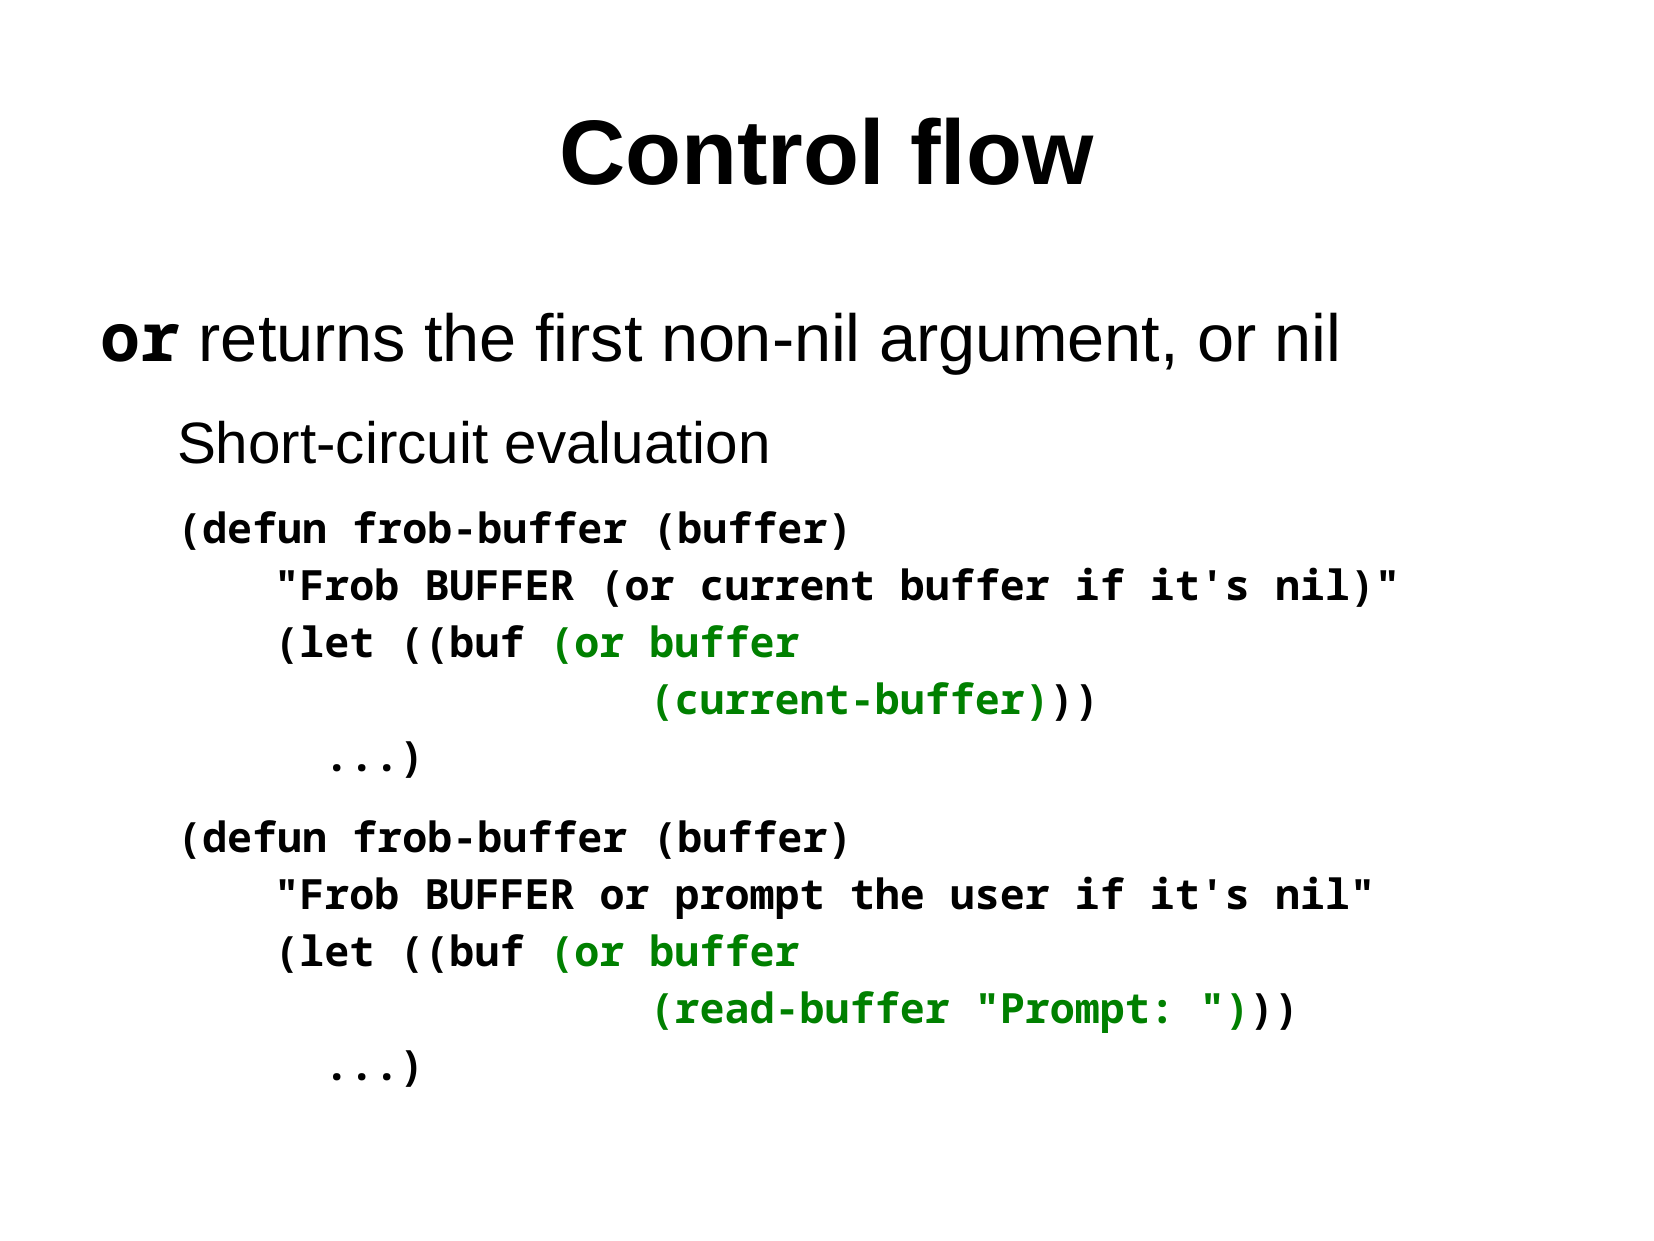

# Control flow
or returns the first non-nil argument, or nil
Short-circuit evaluation
(defun frob-buffer (buffer)
 "Frob BUFFER (or current buffer if it's nil)"
 (let ((buf (or buffer
 (current-buffer)))
 ...)
(defun frob-buffer (buffer)
 "Frob BUFFER or prompt the user if it's nil"
 (let ((buf (or buffer
 (read-buffer "Prompt: ")))
 ...)